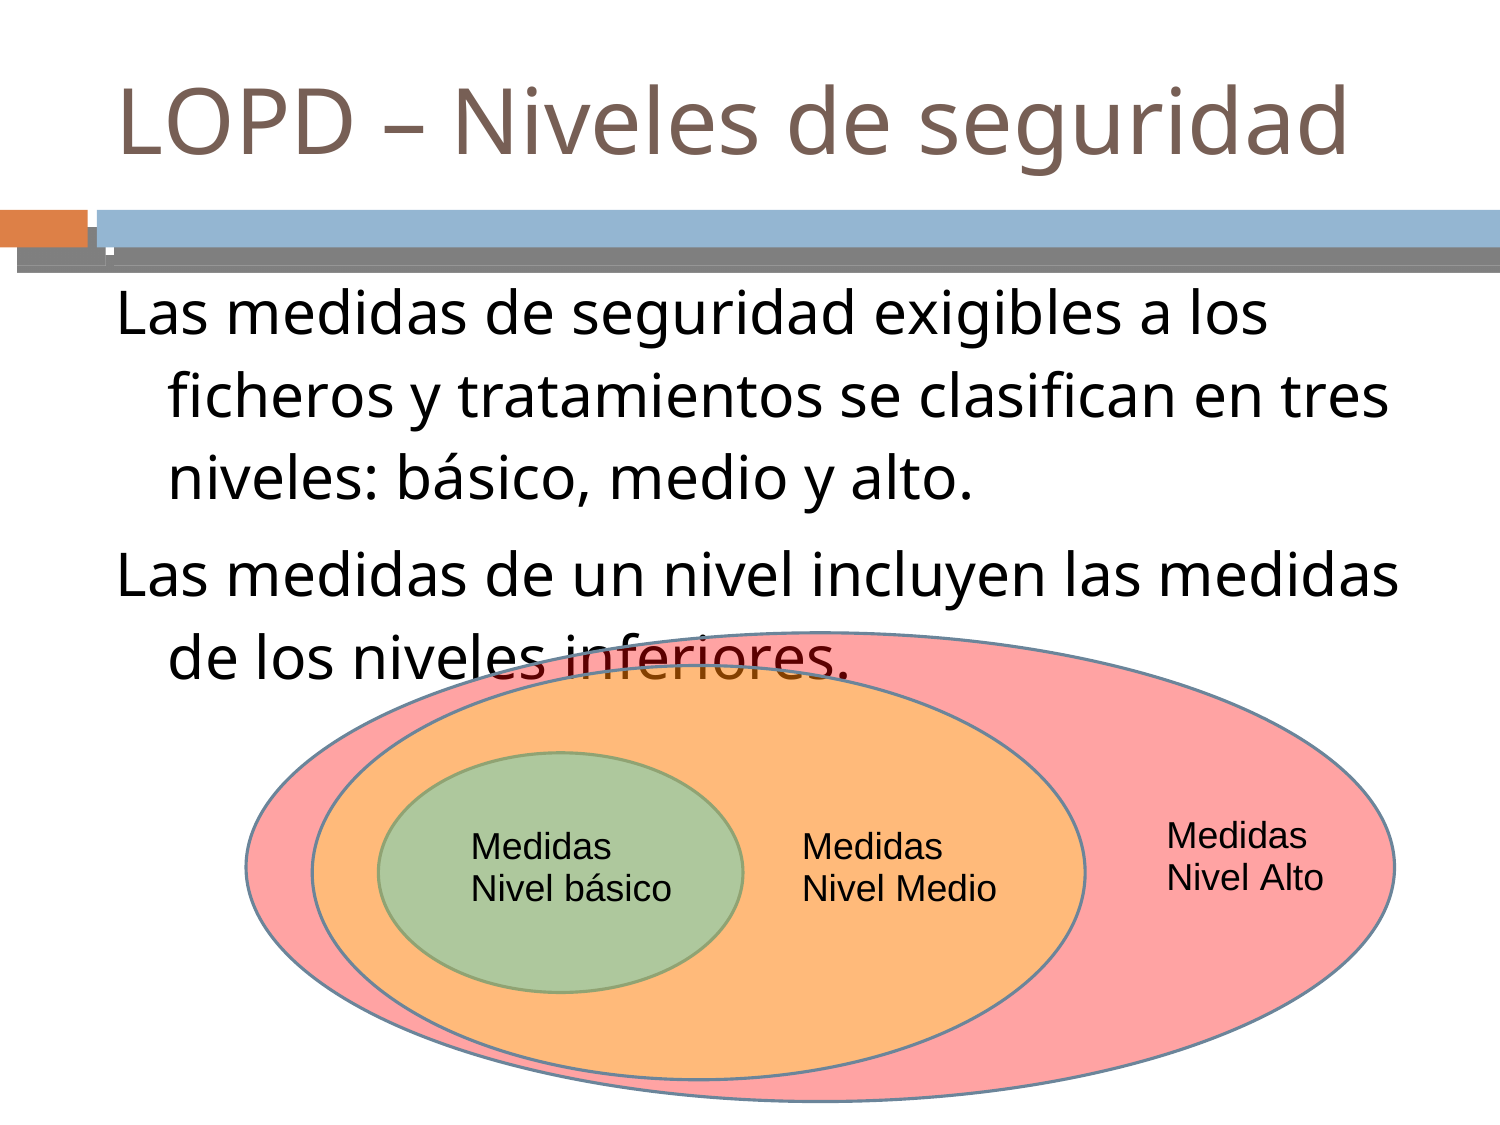

# LOPD – Niveles de seguridad
Las medidas de seguridad exigibles a los ficheros y tratamientos se clasifican en tres niveles: básico, medio y alto.
Las medidas de un nivel incluyen las medidas de los niveles inferiores.
Medidas
Nivel Alto
Medidas
Nivel básico
Medidas
Nivel Medio